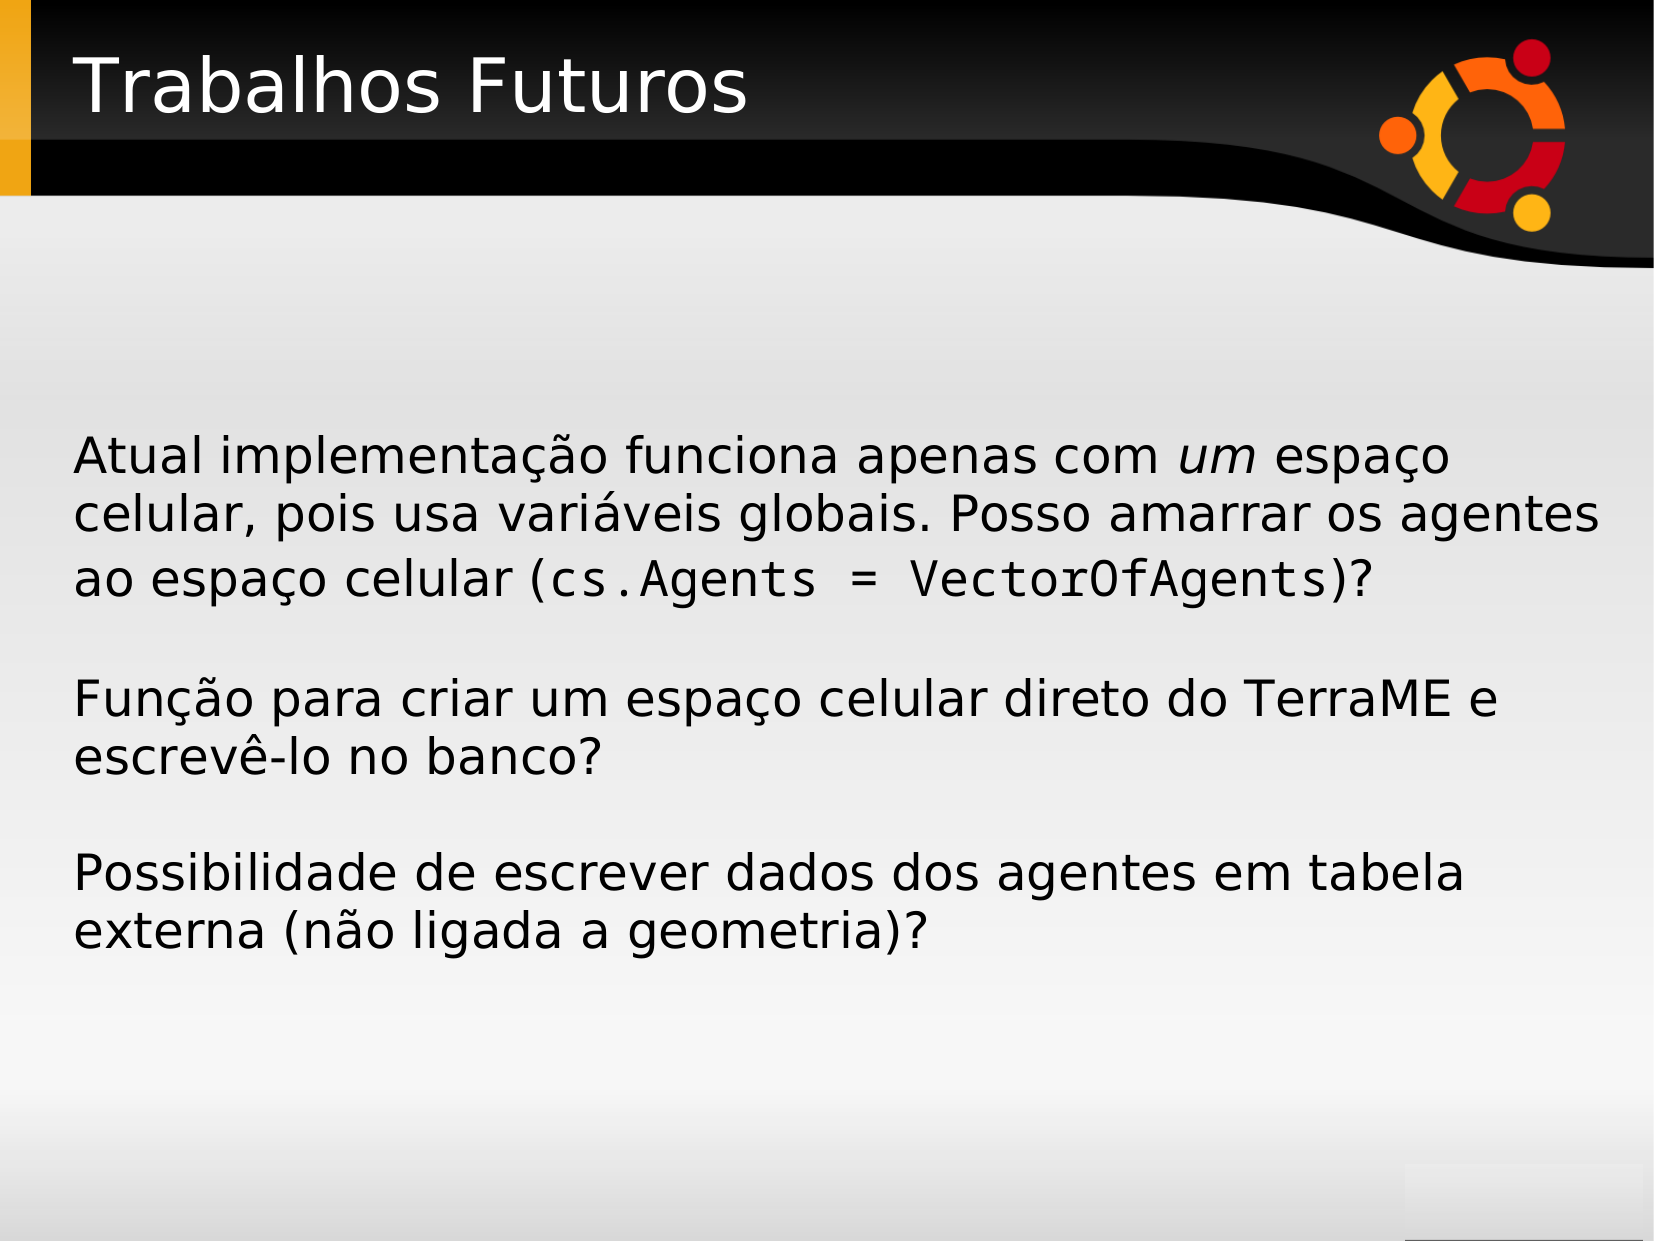

Trabalhos Futuros
Atual implementação funciona apenas com um espaço celular, pois usa variáveis globais. Posso amarrar os agentes ao espaço celular (cs.Agents = VectorOfAgents)?
Função para criar um espaço celular direto do TerraME e escrevê-lo no banco?
Possibilidade de escrever dados dos agentes em tabela externa (não ligada a geometria)?